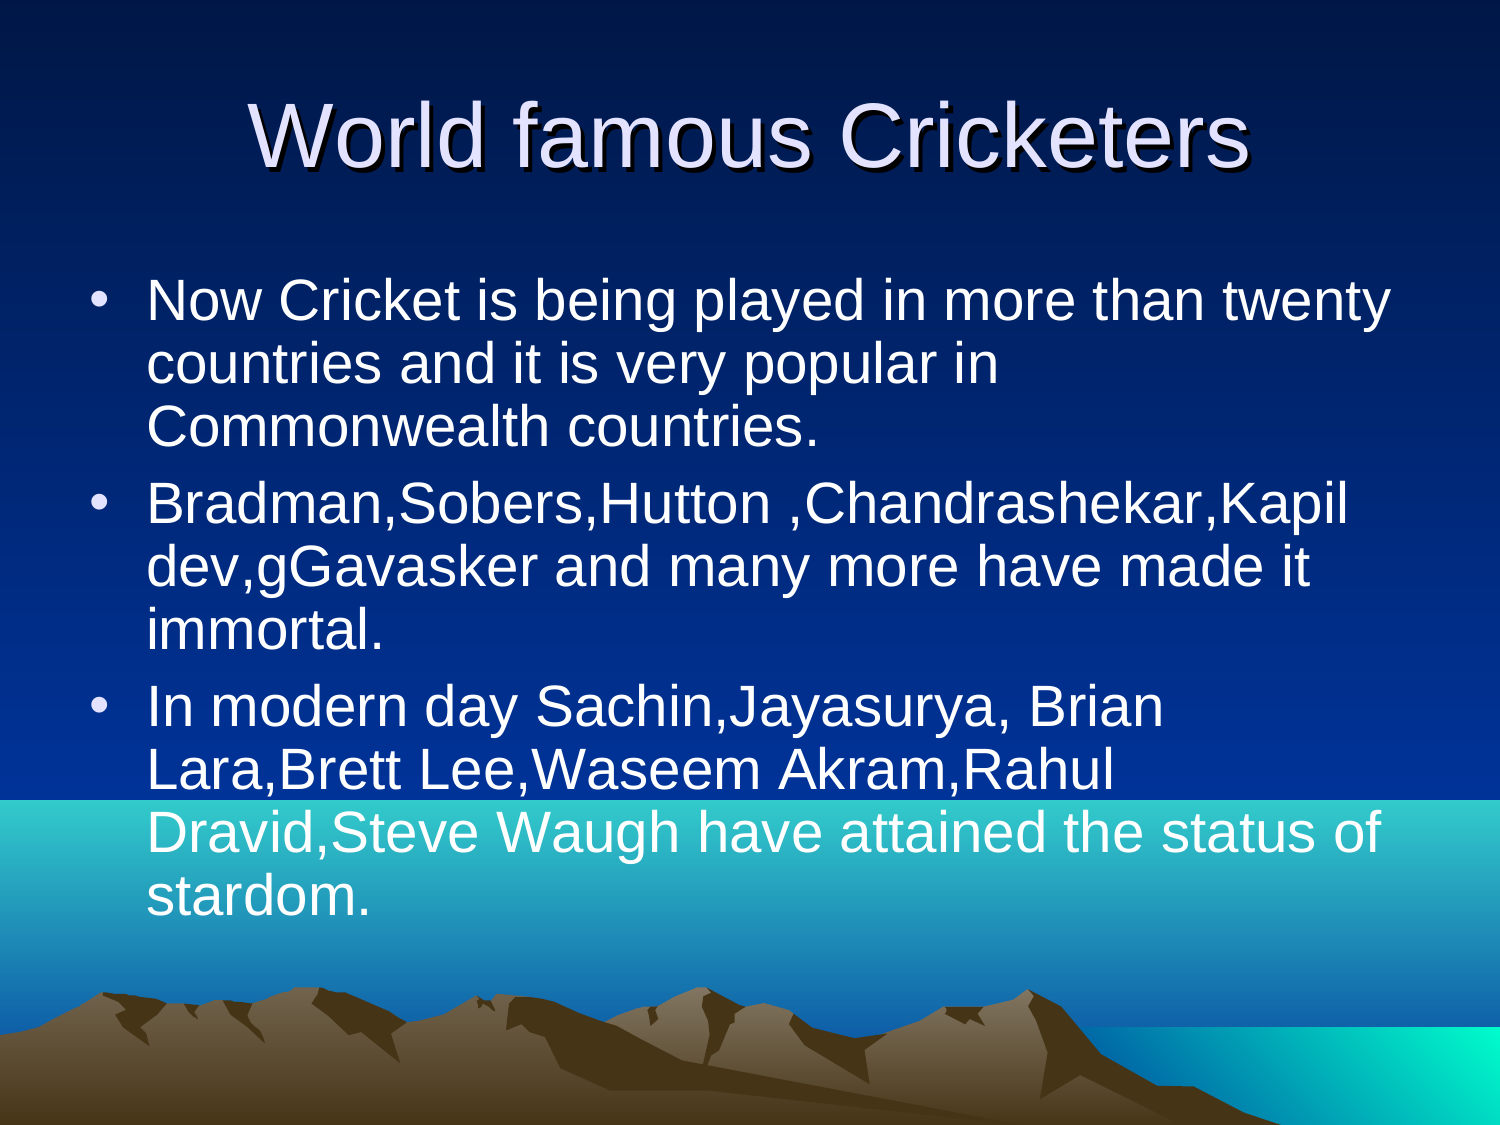

# World famous Cricketers
Now Cricket is being played in more than twenty countries and it is very popular in Commonwealth countries.
Bradman,Sobers,Hutton ,Chandrashekar,Kapil dev,gGavasker and many more have made it immortal.
In modern day Sachin,Jayasurya, Brian Lara,Brett Lee,Waseem Akram,Rahul Dravid,Steve Waugh have attained the status of stardom.